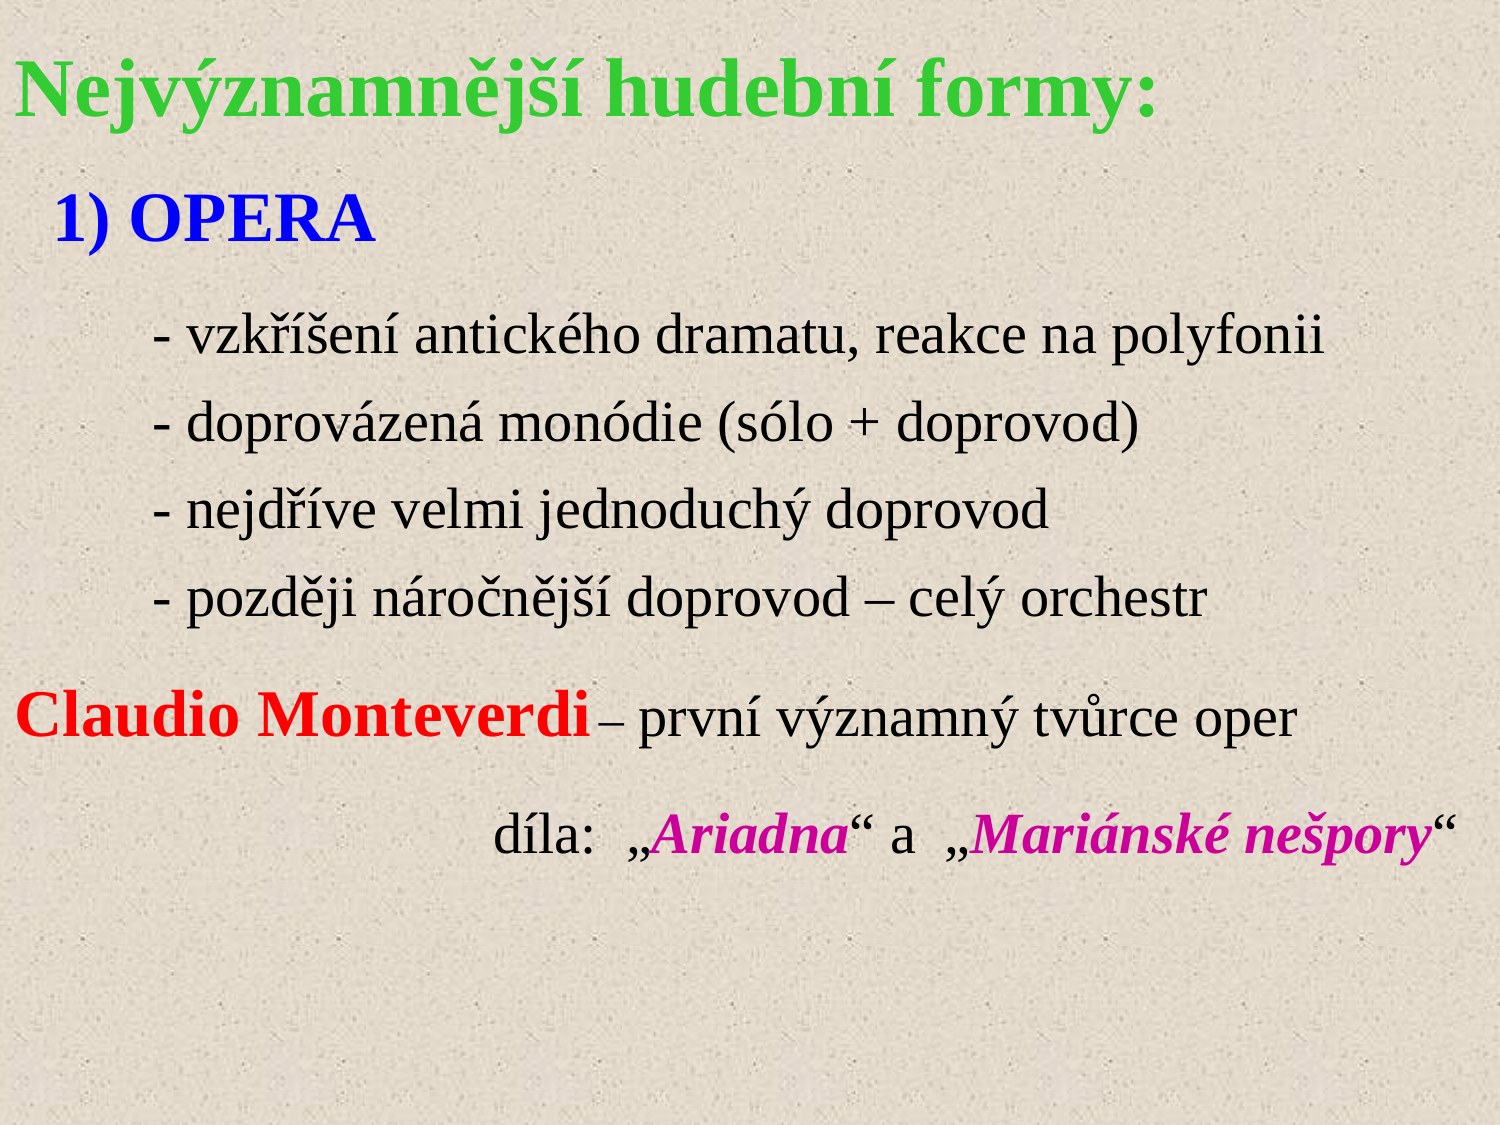

Nejvýznamnější hudební formy:
1) OPERA
- vzkříšení antického dramatu, reakce na polyfonii
- doprovázená monódie (sólo + doprovod)
- nejdříve velmi jednoduchý doprovod
- později náročnější doprovod – celý orchestr
Claudio Monteverdi – první významný tvůrce oper
 díla: „Ariadna“ a „Mariánské nešpory“